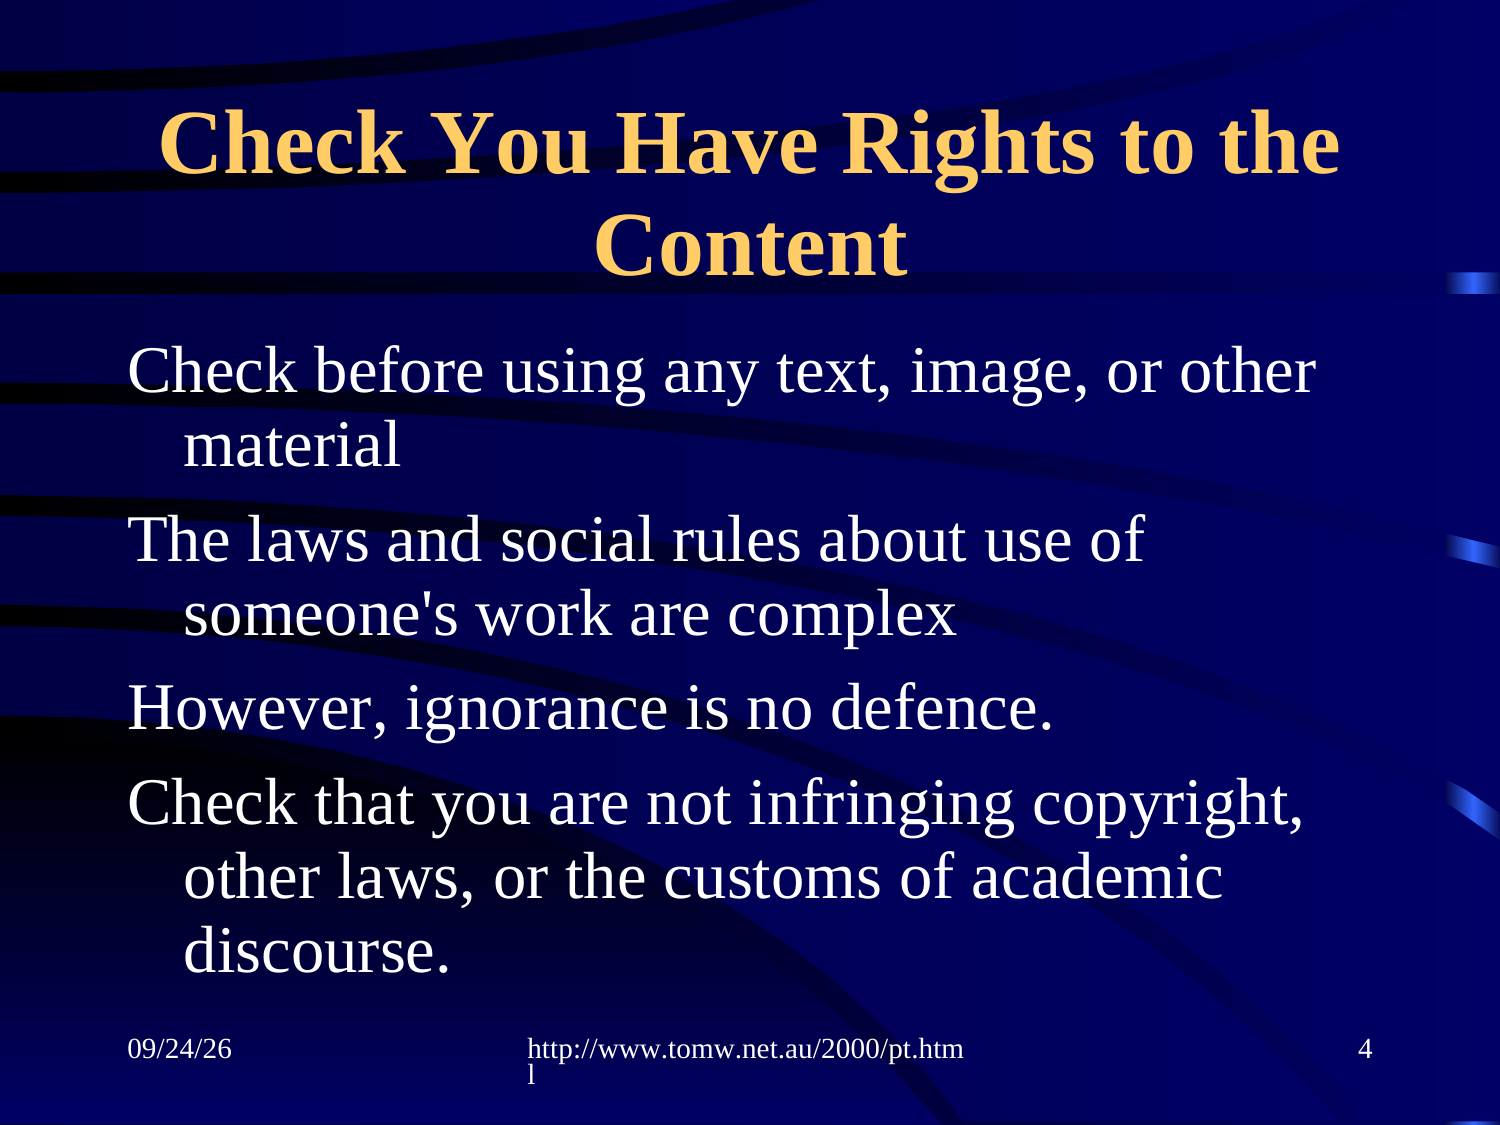

# Check You Have Rights to the Content
Check before using any text, image, or other material
The laws and social rules about use of someone's work are complex
However, ignorance is no defence.
Check that you are not infringing copyright, other laws, or the customs of academic discourse.
http://www.tomw.net.au/2000/pt.html
4